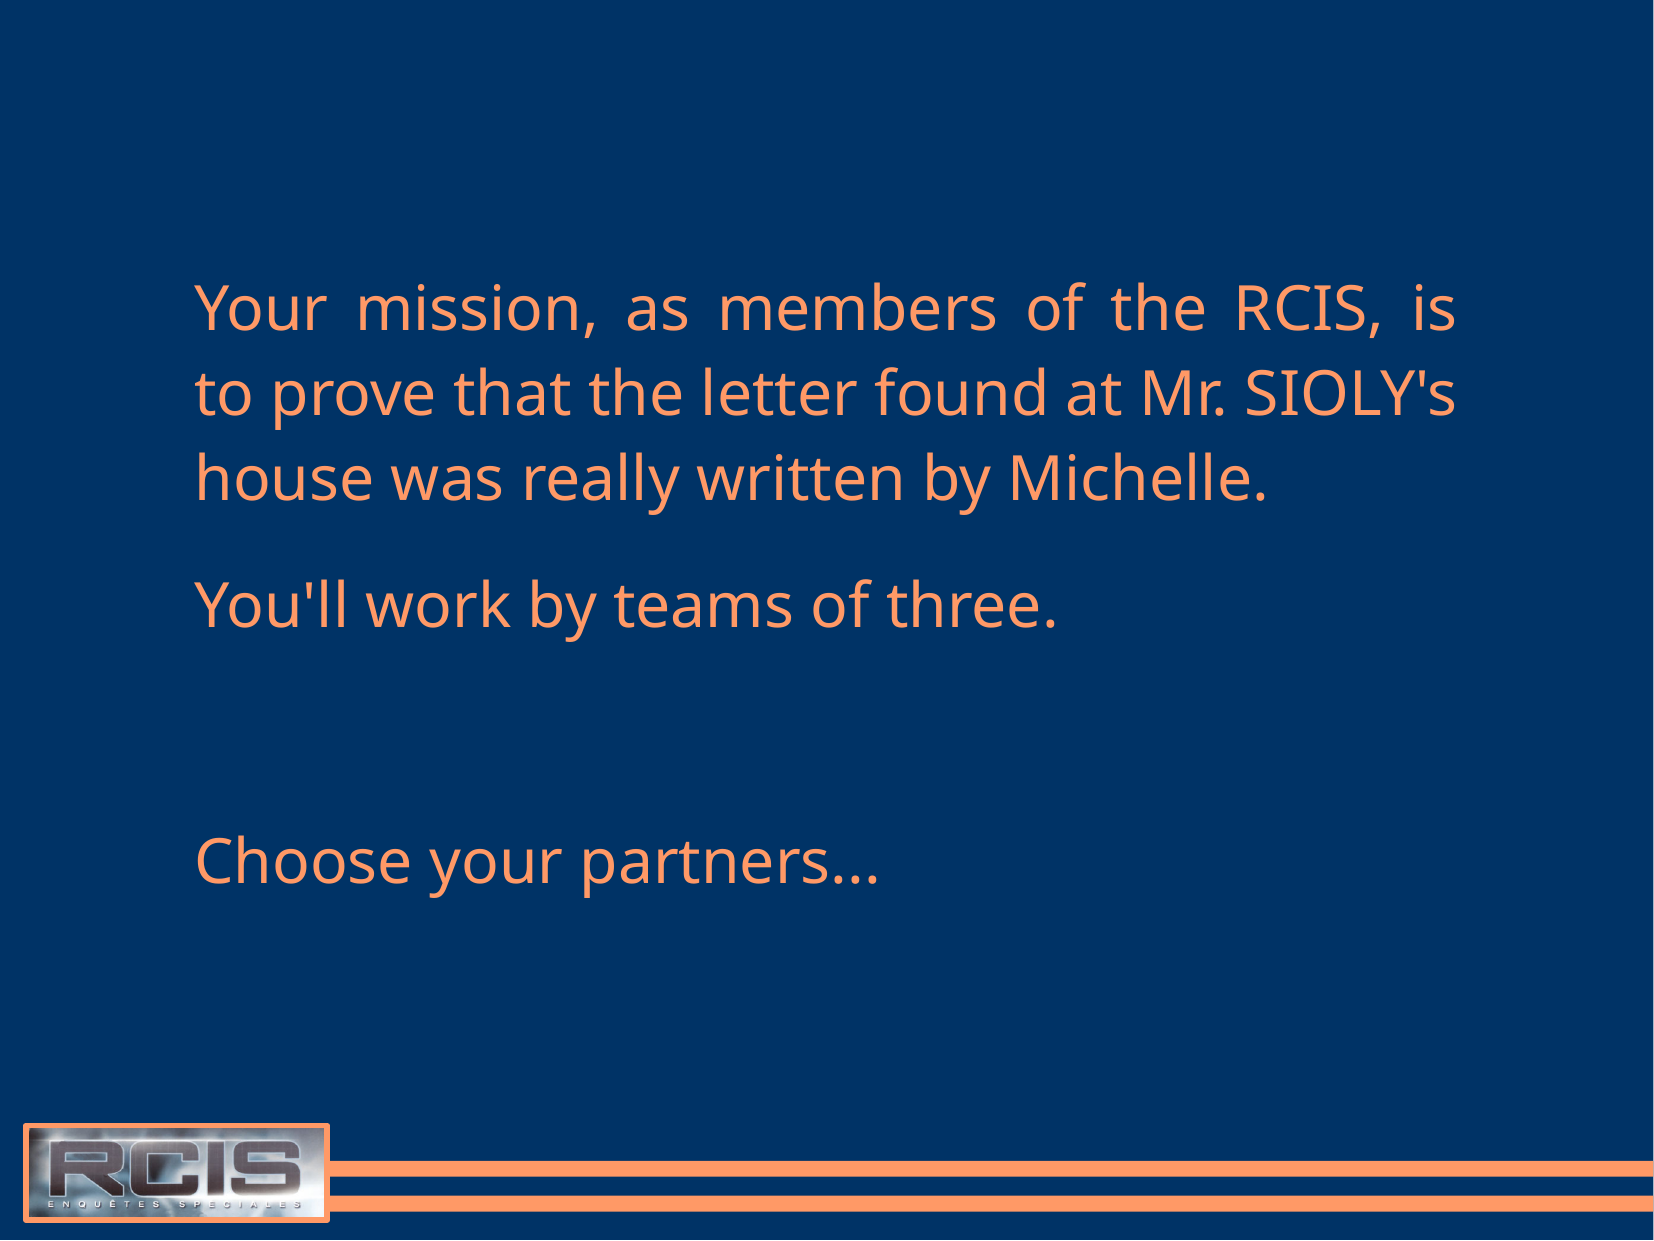

Your mission, as members of the RCIS, is to prove that the letter found at Mr. SIOLY's house was really written by Michelle.
You'll work by teams of three.
Choose your partners...